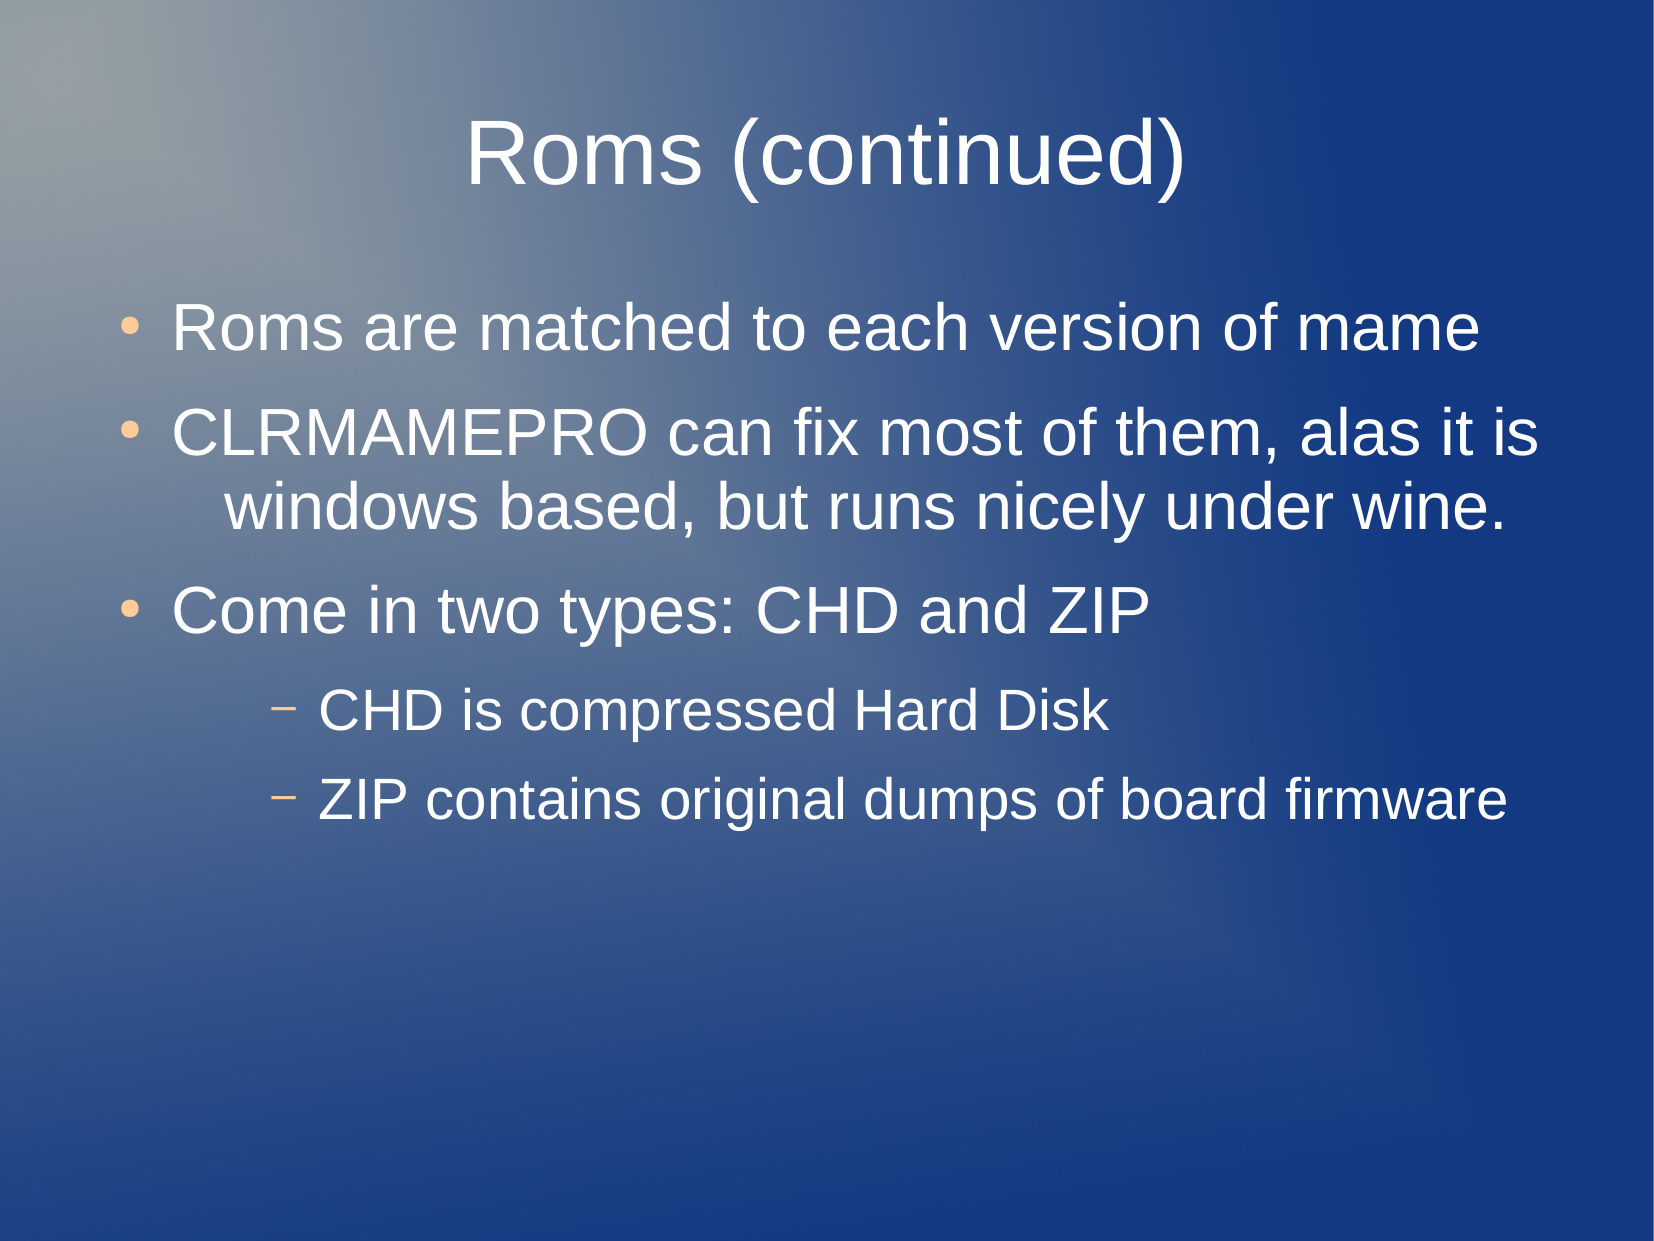

# Roms (continued)
Roms are matched to each version of mame
CLRMAMEPRO can fix most of them, alas it is windows based, but runs nicely under wine.
Come in two types: CHD and ZIP
CHD is compressed Hard Disk
ZIP contains original dumps of board firmware